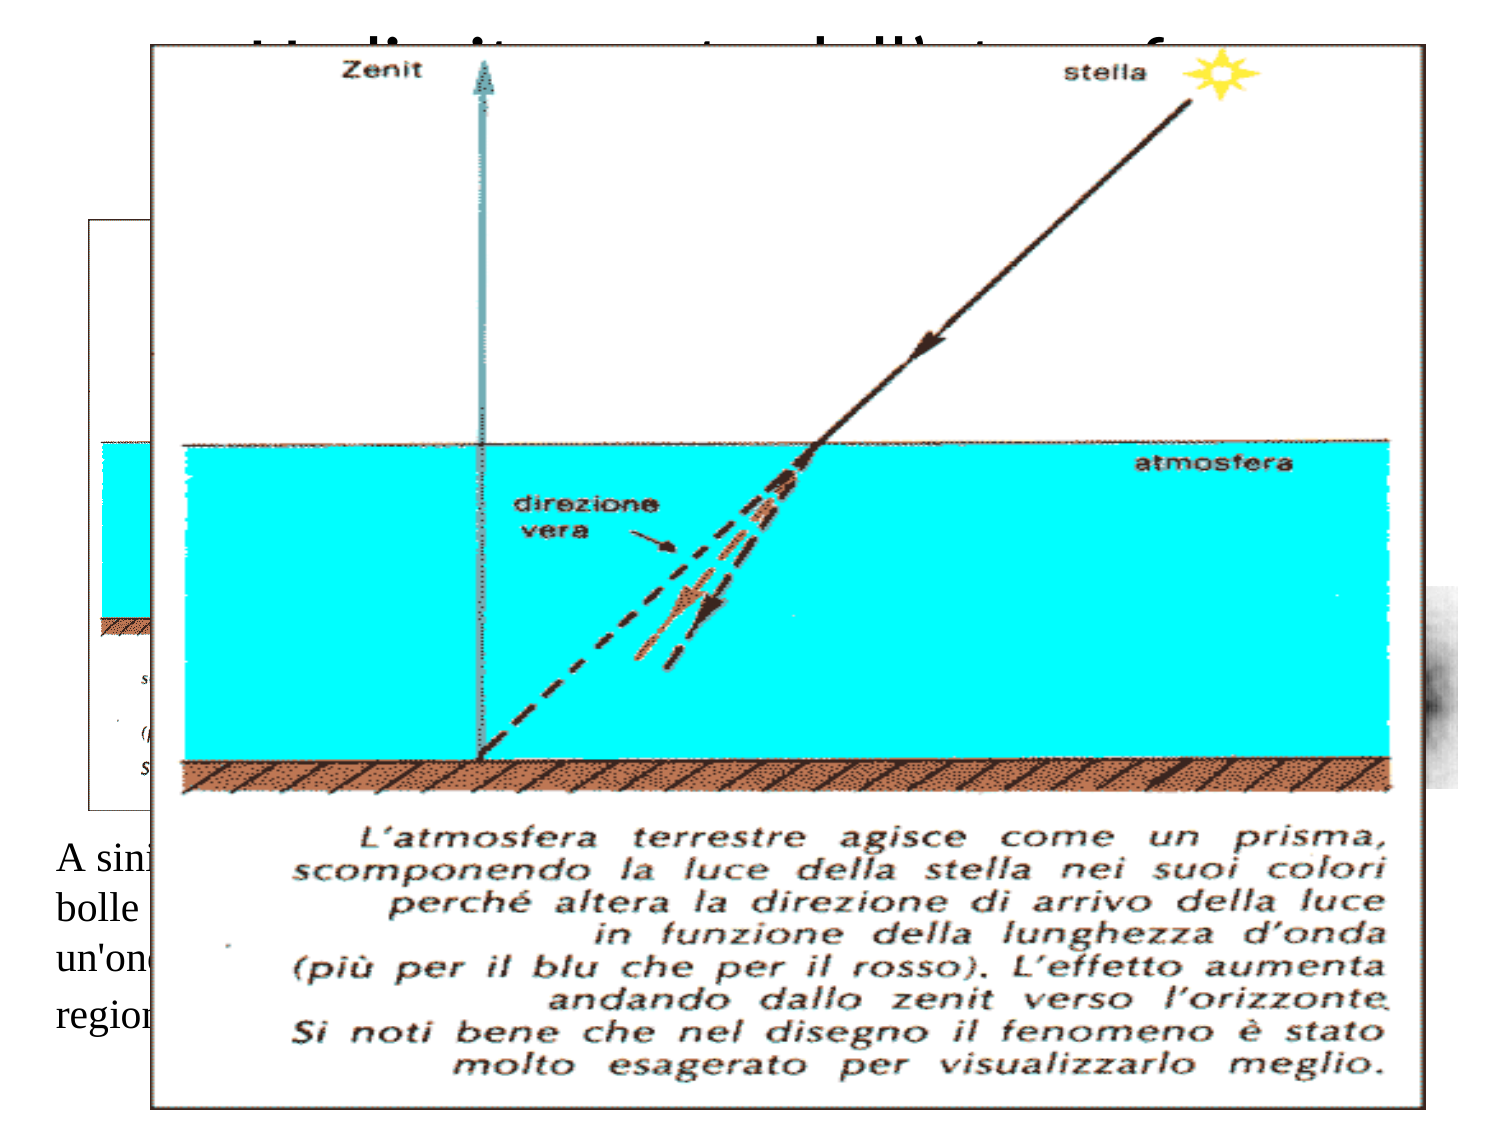

# Un limite posto dall’atmosfera terrestre: il seeing
r0
(r0  λ6/5)
A sinistra la rifrazione ‘statica’. A destra, la propagazione in un mezzo (aria con bolle di diverso indice di rifrazione) produce una distorsione sul fronte di un'onda piana. Il parametro ro (di ‘Fried’) per un buon sito vale ~10 cm nella regione visibile. L'immagine della stella risultante è confusa e varia rapidamente.